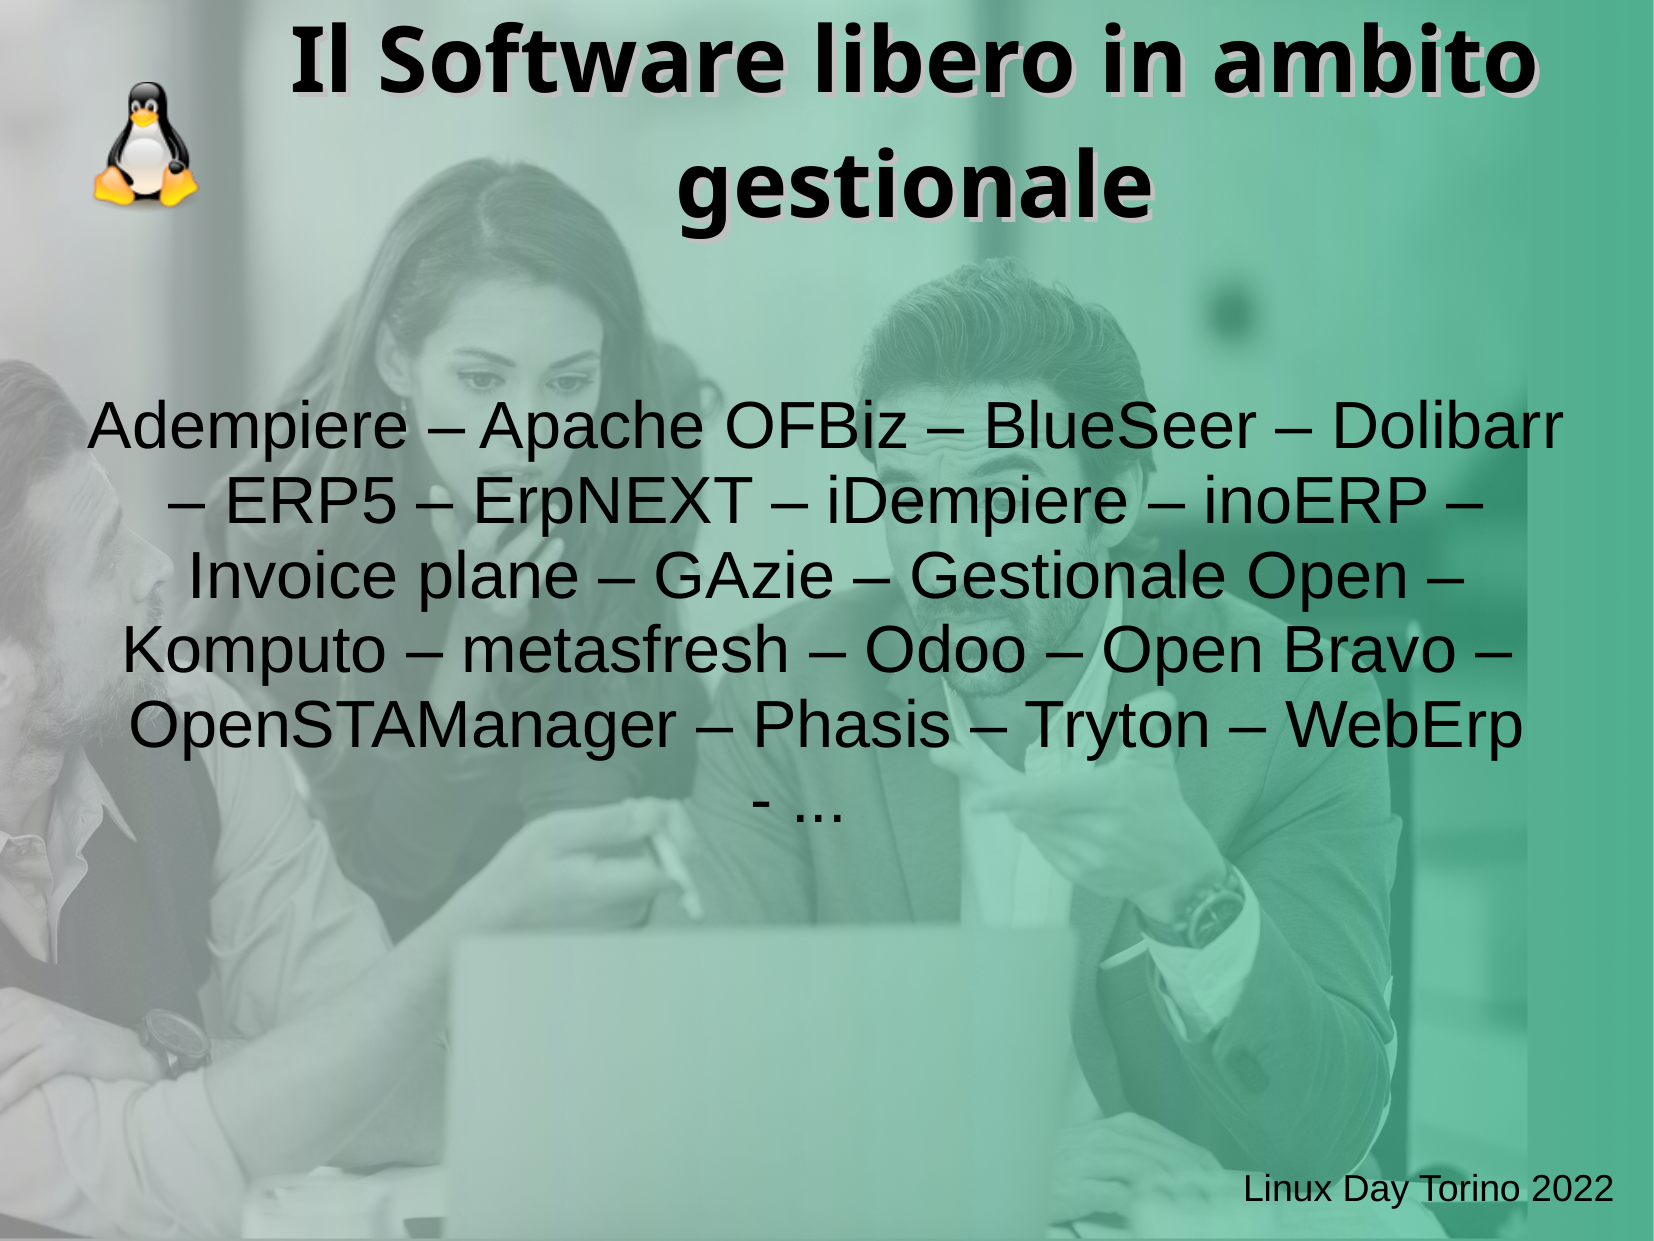

# Il Software libero in ambito gestionale
Adempiere – Apache OFBiz – BlueSeer – Dolibarr – ERP5 – ErpNEXT – iDempiere – inoERP – Invoice plane – GAzie – Gestionale Open – Komputo – metasfresh – Odoo – Open Bravo – OpenSTAManager – Phasis – Tryton – WebErp - ...
Linux Day Torino 2022